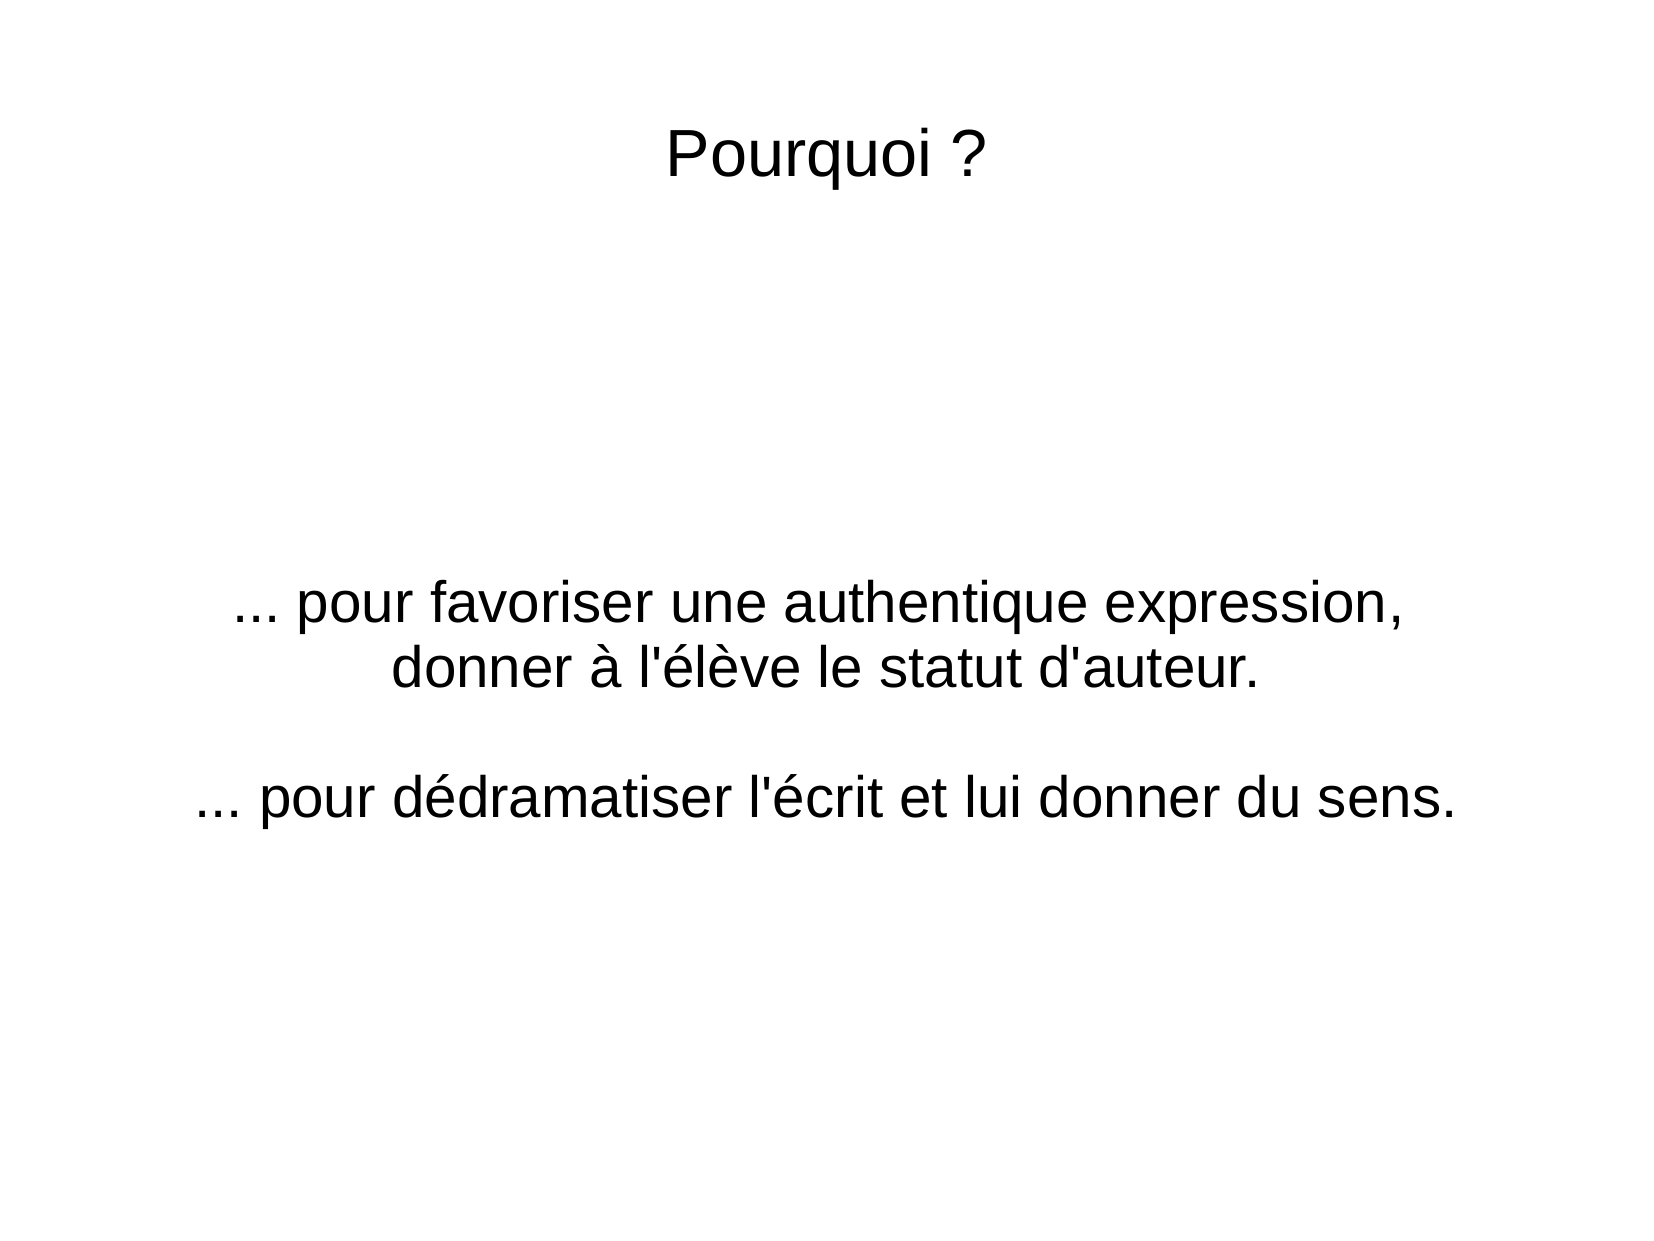

# Pourquoi ?
... pour favoriser une authentique expression,
donner à l'élève le statut d'auteur.
... pour dédramatiser l'écrit et lui donner du sens.